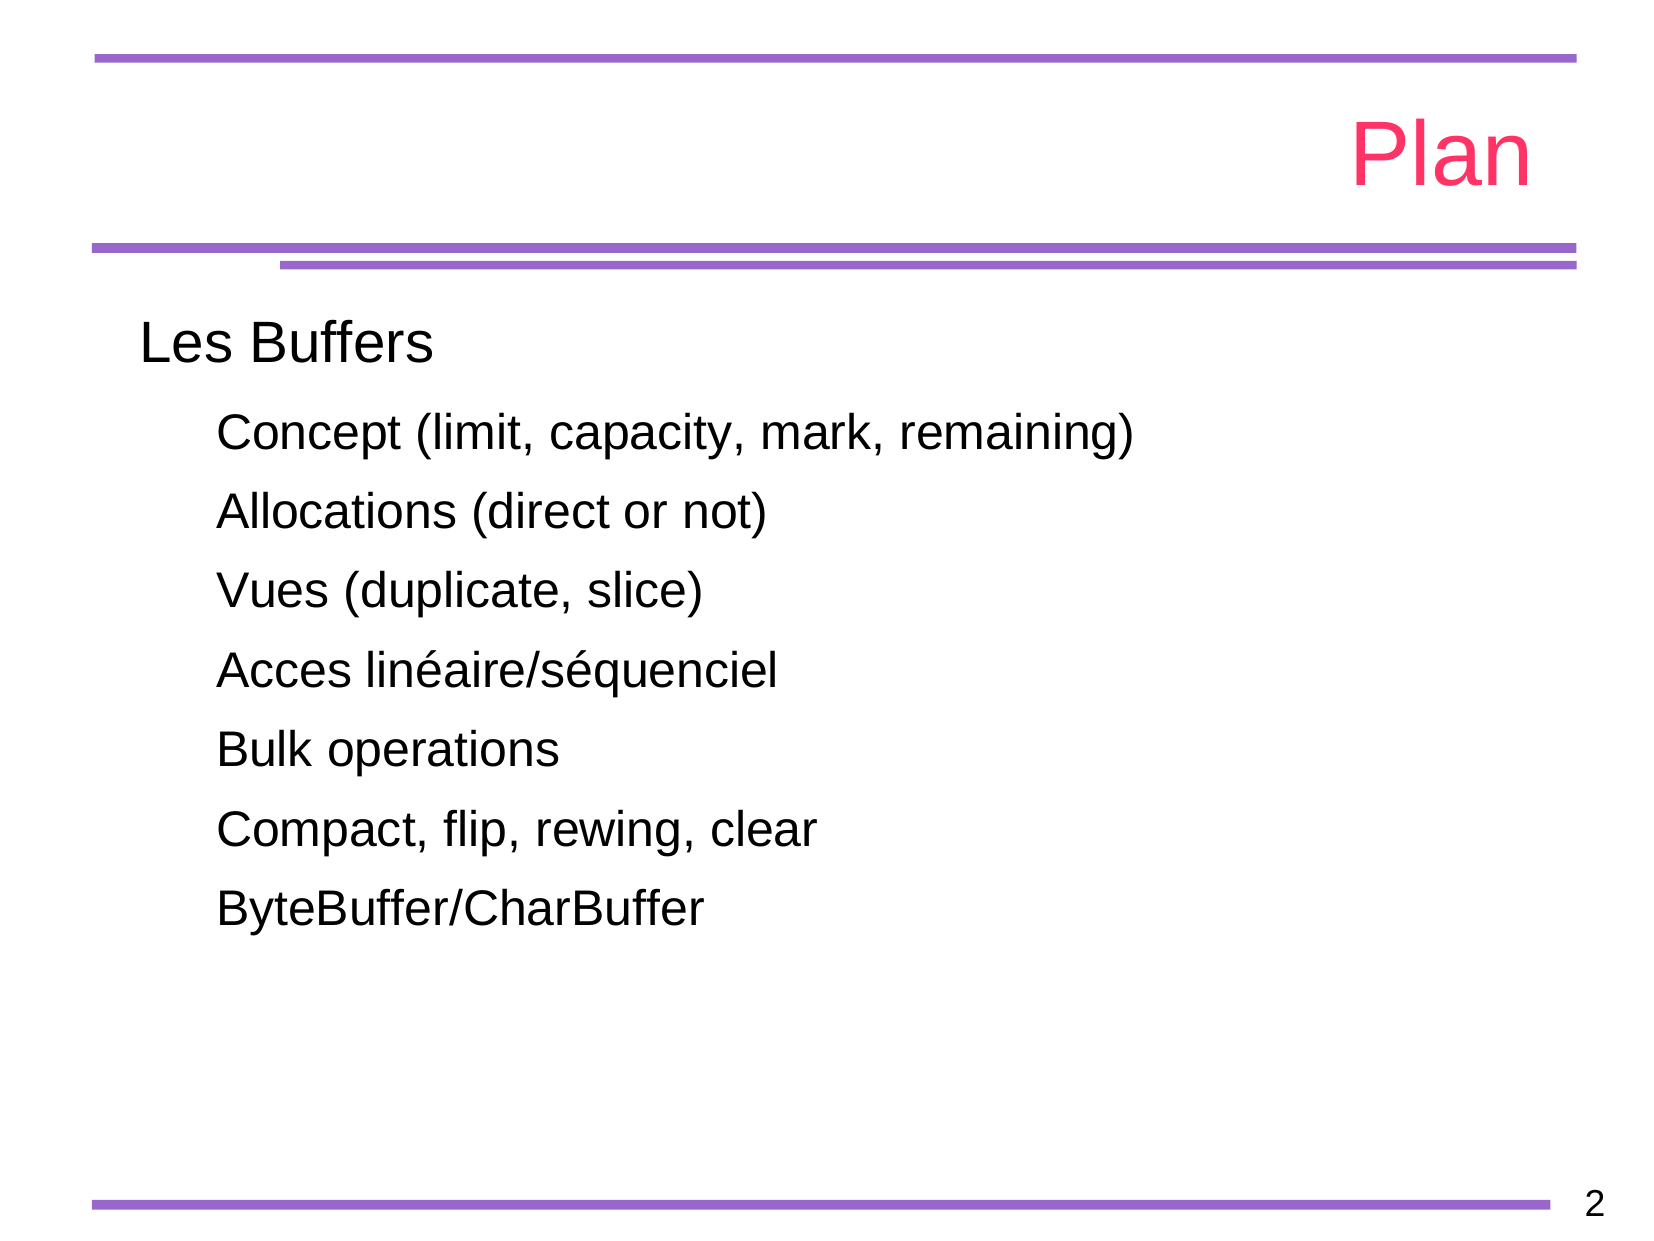

# Plan
Les Buffers
Concept (limit, capacity, mark, remaining)
Allocations (direct or not)
Vues (duplicate, slice)
Acces linéaire/séquenciel
Bulk operations
Compact, flip, rewing, clear
ByteBuffer/CharBuffer